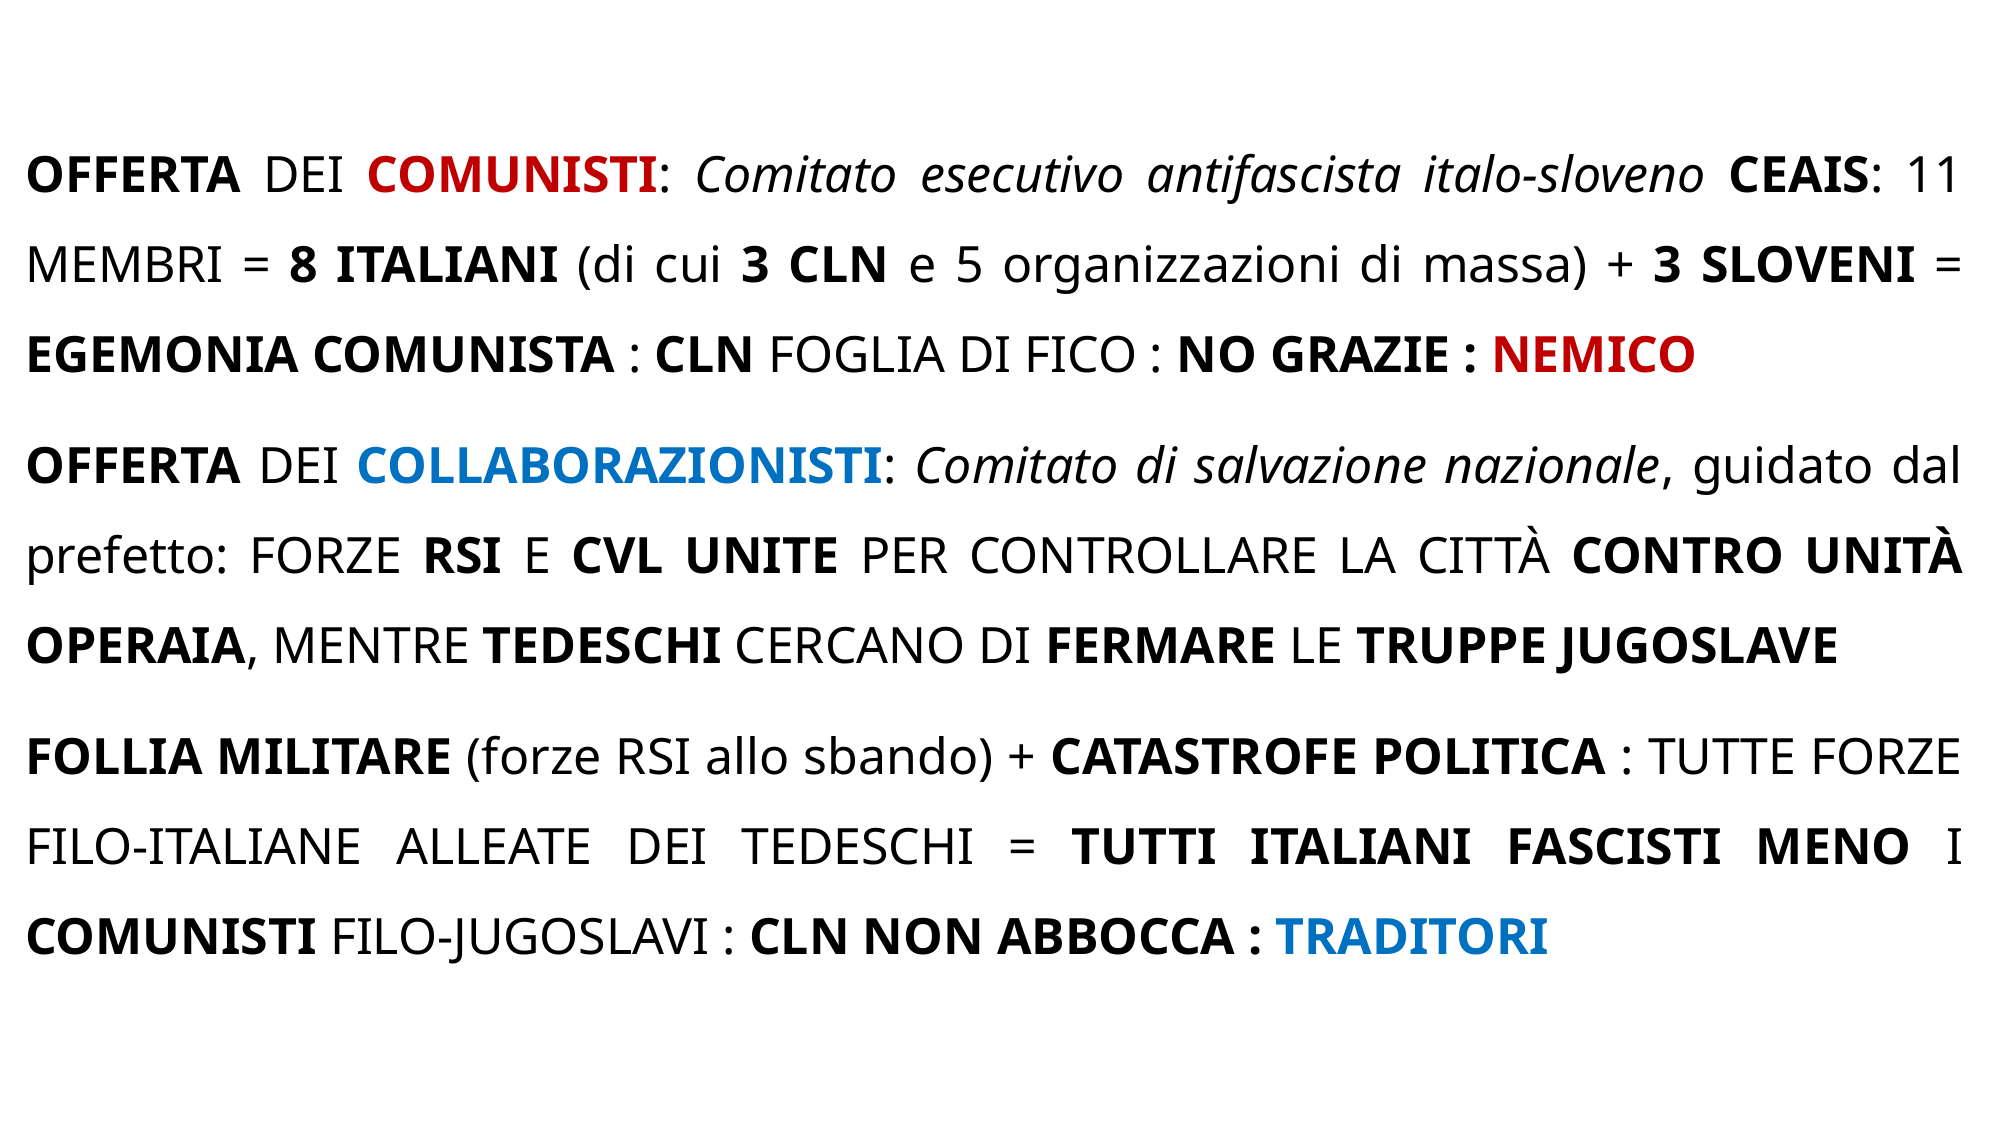

#
OFFERTA DEI COMUNISTI: Comitato esecutivo antifascista italo-sloveno CEAIS: 11 MEMBRI = 8 ITALIANI (di cui 3 CLN e 5 organizzazioni di massa) + 3 SLOVENI = EGEMONIA COMUNISTA : CLN FOGLIA DI FICO : NO GRAZIE : NEMICO
OFFERTA DEI COLLABORAZIONISTI: Comitato di salvazione nazionale, guidato dal prefetto: FORZE RSI E CVL UNITE PER CONTROLLARE LA CITTÀ CONTRO UNITÀ OPERAIA, MENTRE TEDESCHI CERCANO DI FERMARE LE TRUPPE JUGOSLAVE
FOLLIA MILITARE (forze RSI allo sbando) + CATASTROFE POLITICA : TUTTE FORZE FILO-ITALIANE ALLEATE DEI TEDESCHI = TUTTI ITALIANI FASCISTI MENO I COMUNISTI FILO-JUGOSLAVI : CLN NON ABBOCCA : TRADITORI